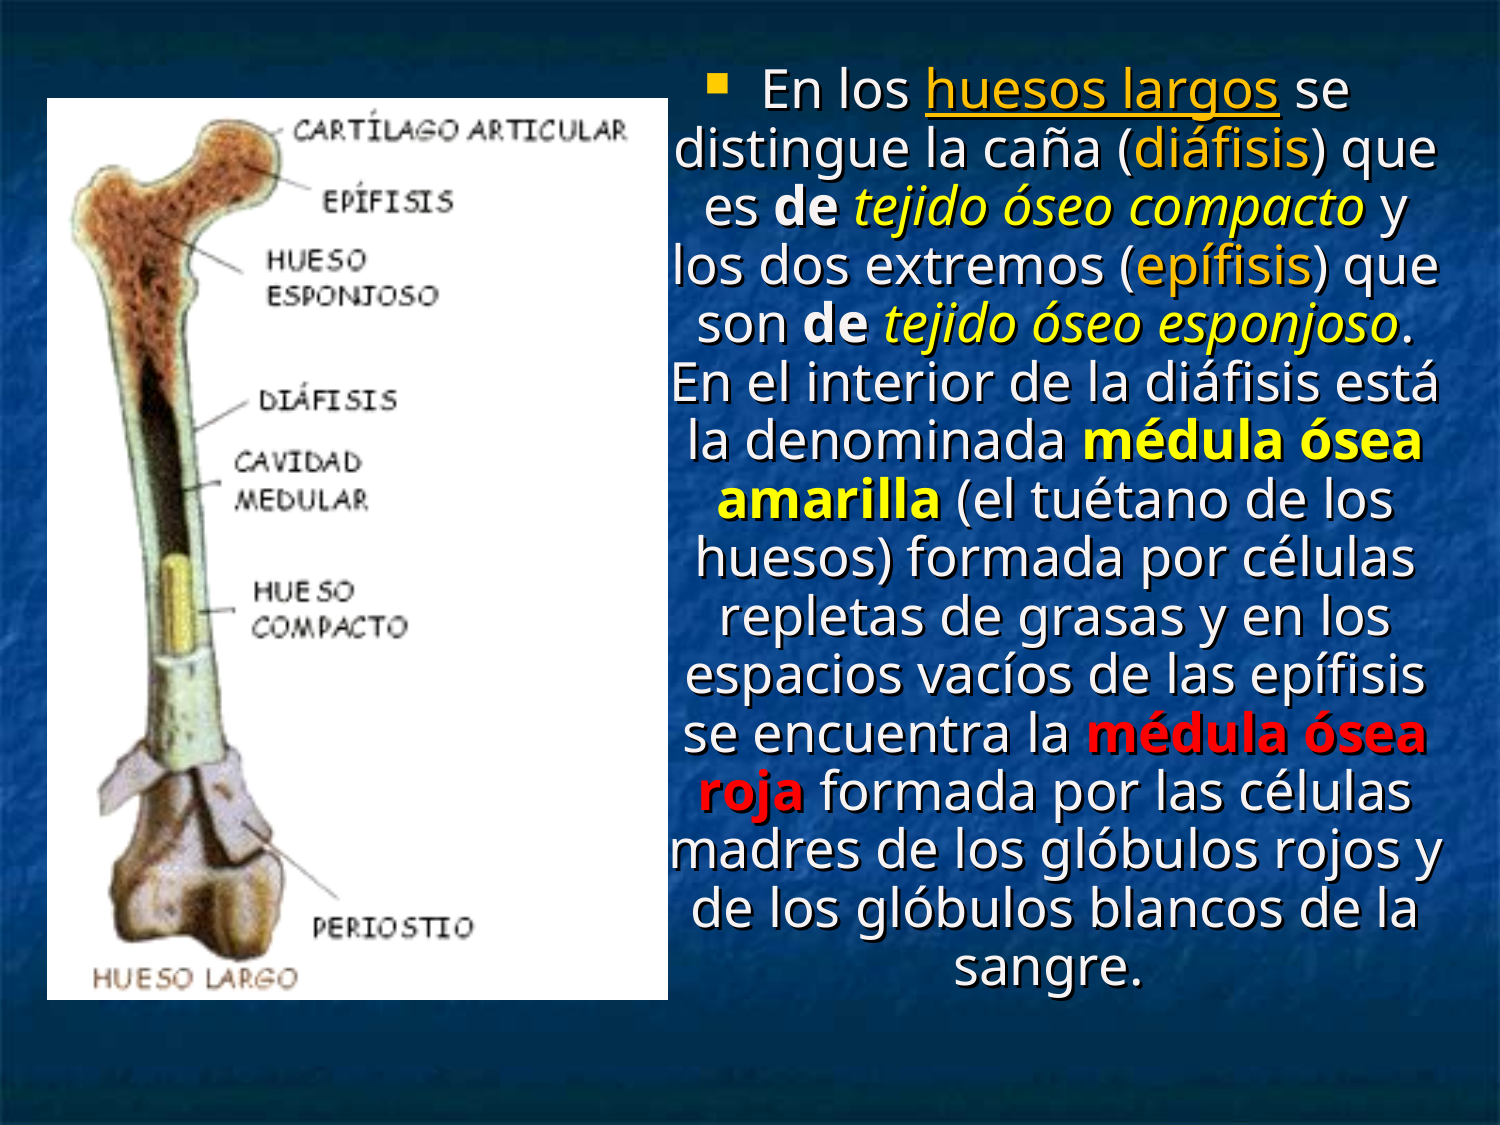

# En los huesos largos se distingue la caña (diáfisis) que es de tejido óseo compacto y los dos extremos (epífisis) que son de tejido óseo esponjoso. En el interior de la diáfisis está la denominada médula ósea amarilla (el tuétano de los huesos) formada por células repletas de grasas y en los espacios vacíos de las epífisis se encuentra la médula ósea roja formada por las células madres de los glóbulos rojos y de los glóbulos blancos de la sangre.